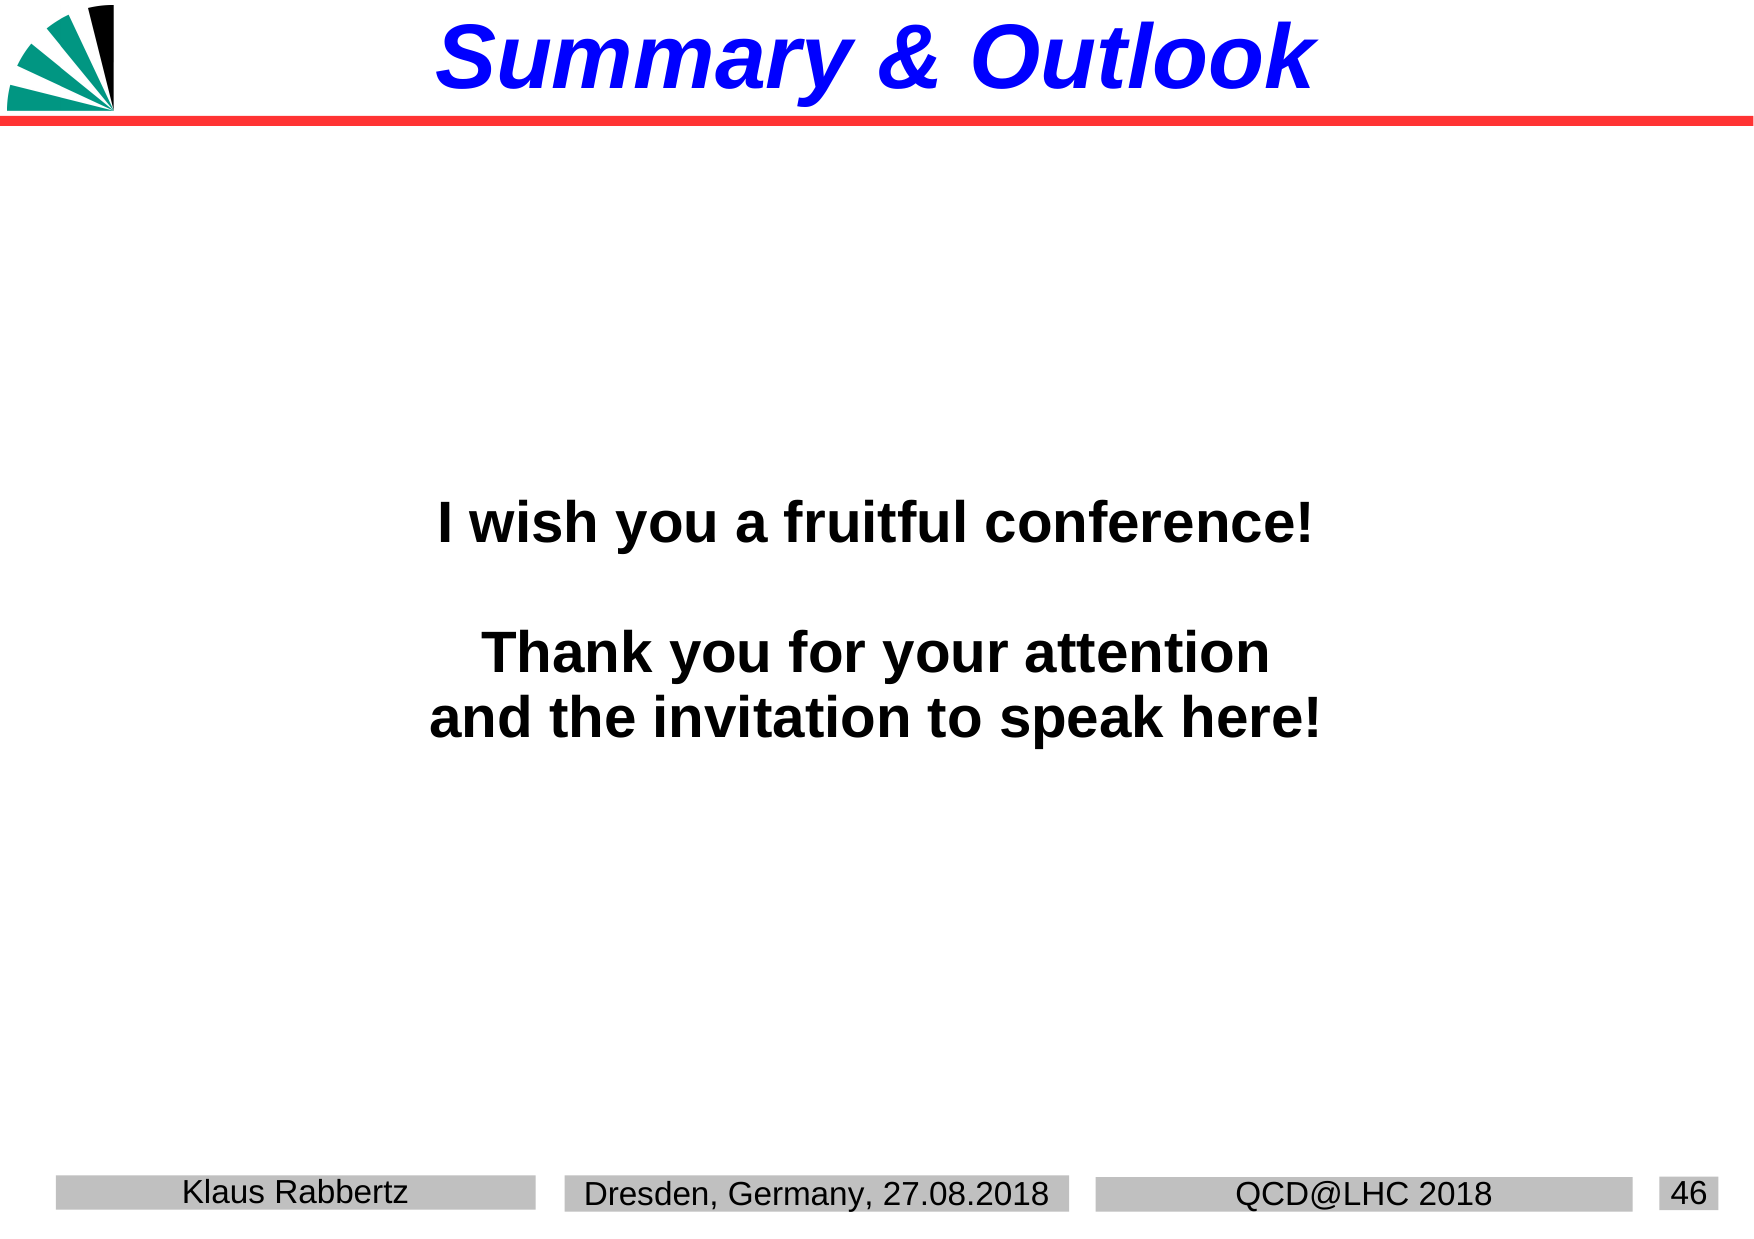

# Summary & Outlook
I wish you a fruitful conference!
Thank you for your attention
and the invitation to speak here!